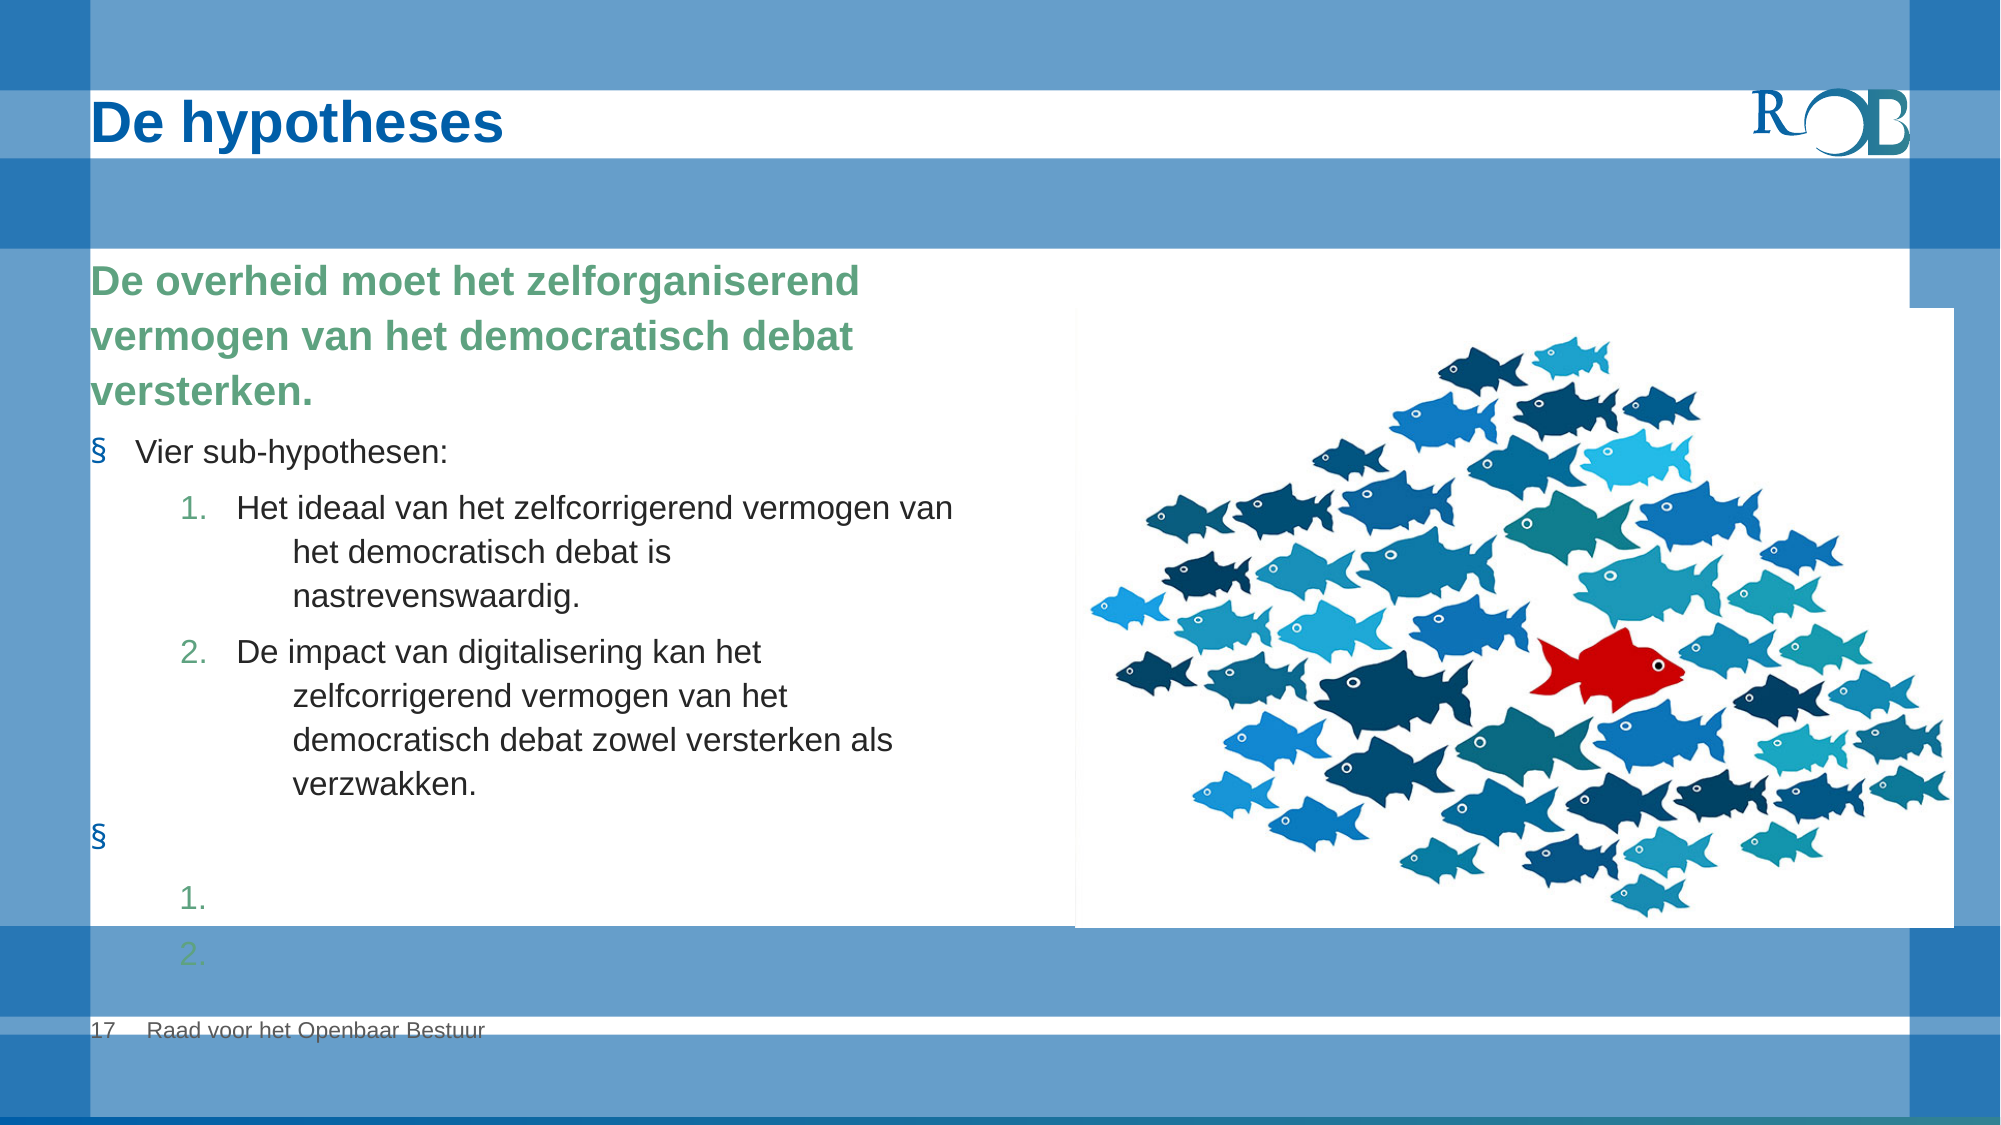

# De hypotheses
De overheid moet het zelforganiserend vermogen van het democratisch debat versterken.
Vier sub-hypothesen:
Het ideaal van het zelfcorrigerend vermogen van het democratisch debat is nastrevenswaardig.
De impact van digitalisering kan het zelfcorrigerend vermogen van het democratisch debat zowel versterken als verzwakken.
Raad voor het Openbaar Bestuur